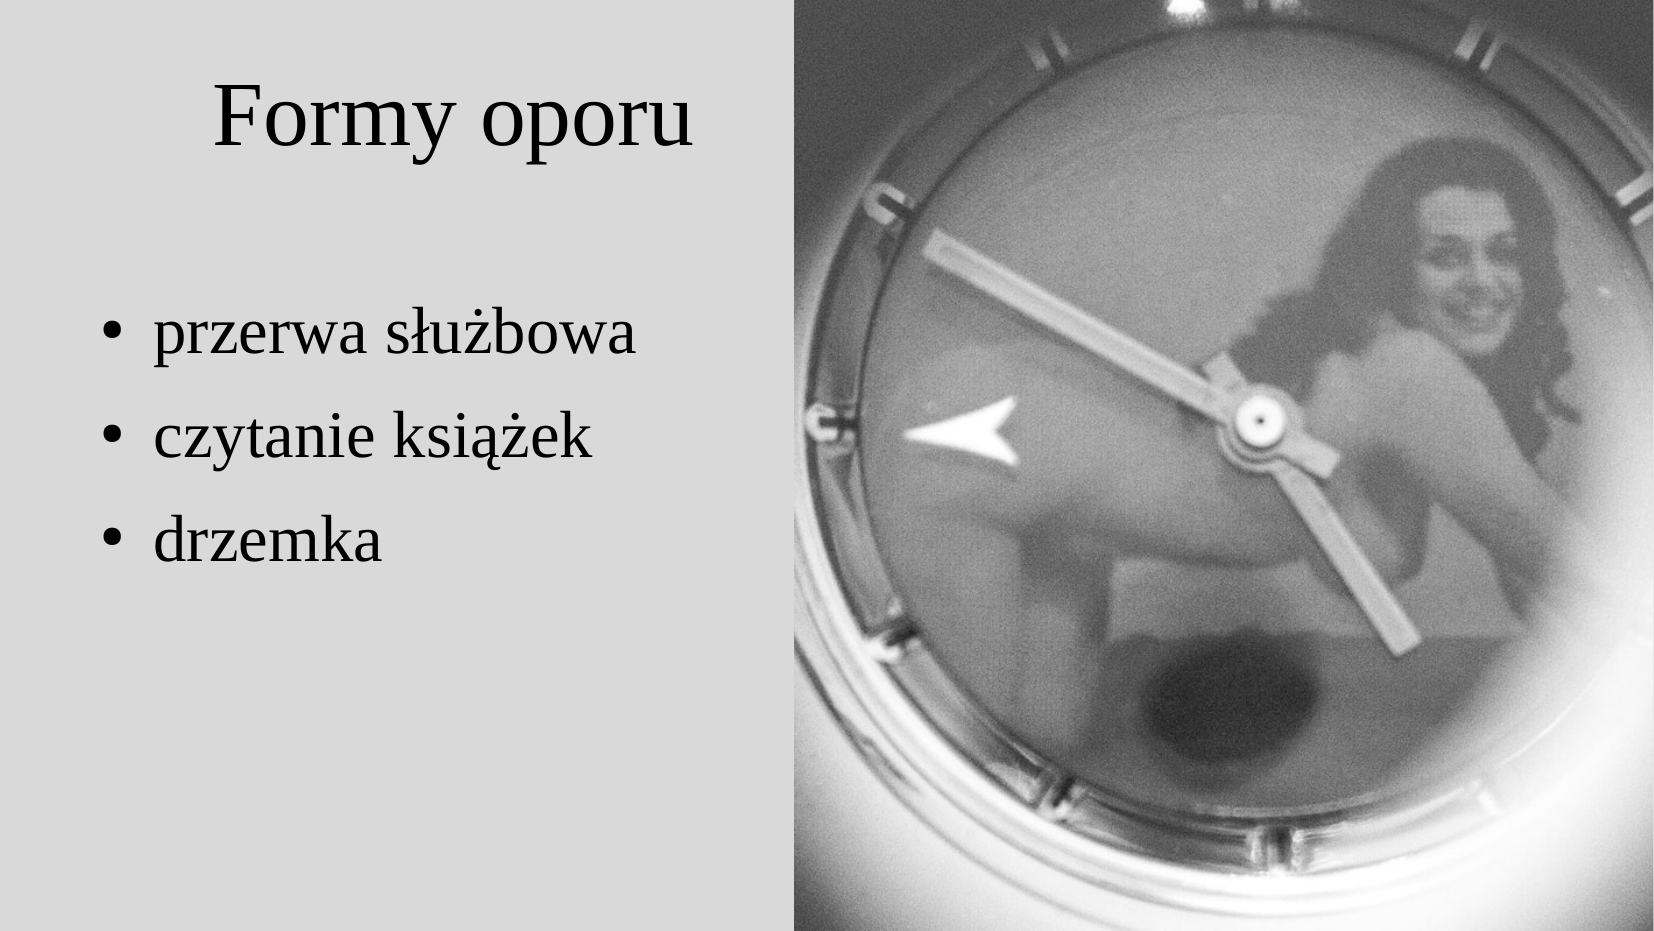

# Formy oporu
przerwa służbowa
czytanie książek
drzemka